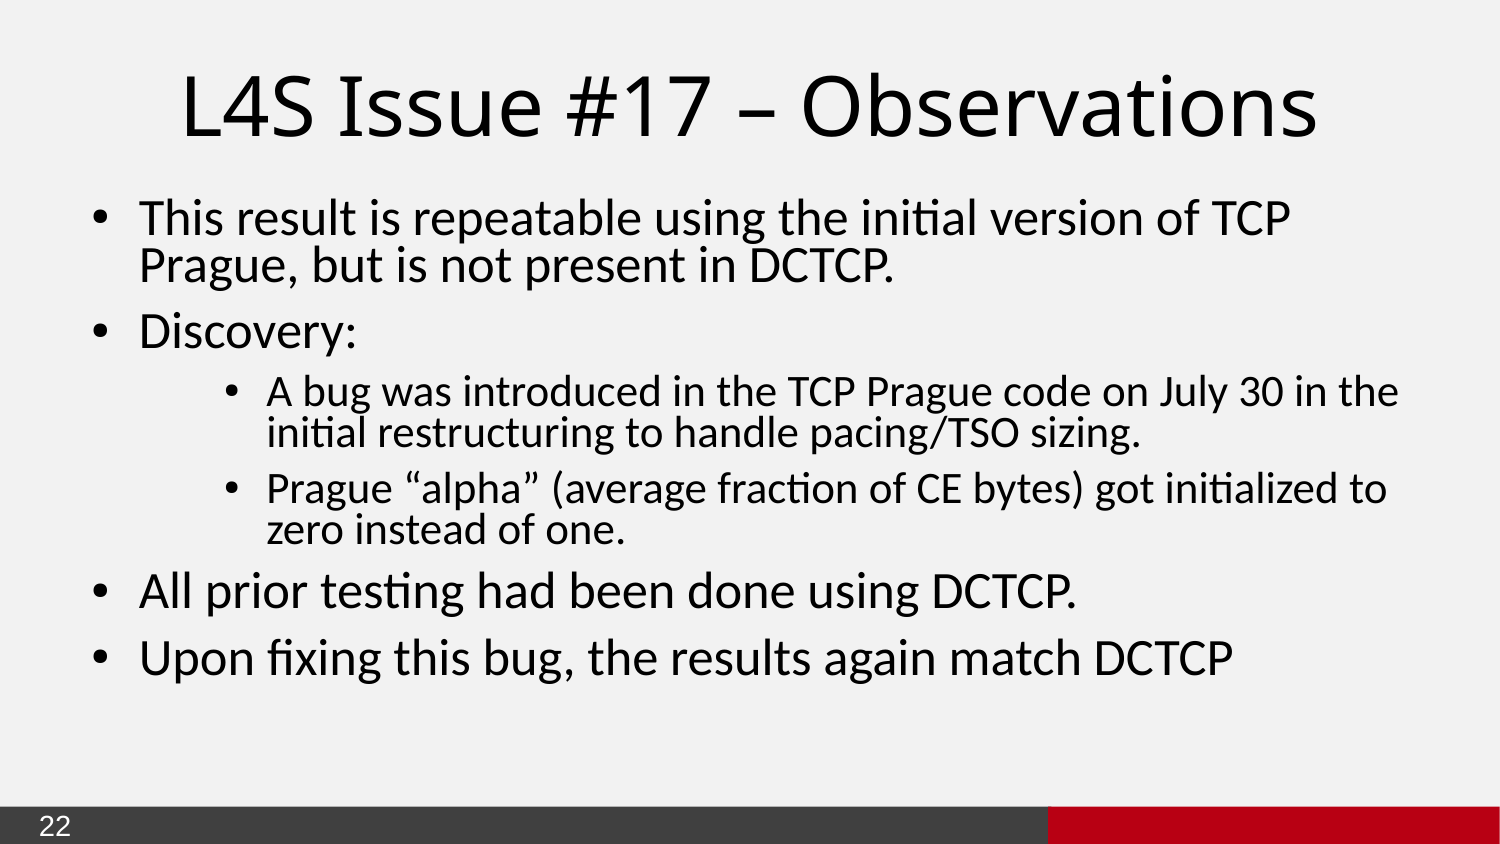

# L4S Issue #17 – Observations
This result is repeatable using the initial version of TCP Prague, but is not present in DCTCP.
Discovery:
A bug was introduced in the TCP Prague code on July 30 in the initial restructuring to handle pacing/TSO sizing.
Prague “alpha” (average fraction of CE bytes) got initialized to zero instead of one.
All prior testing had been done using DCTCP.
Upon fixing this bug, the results again match DCTCP
22